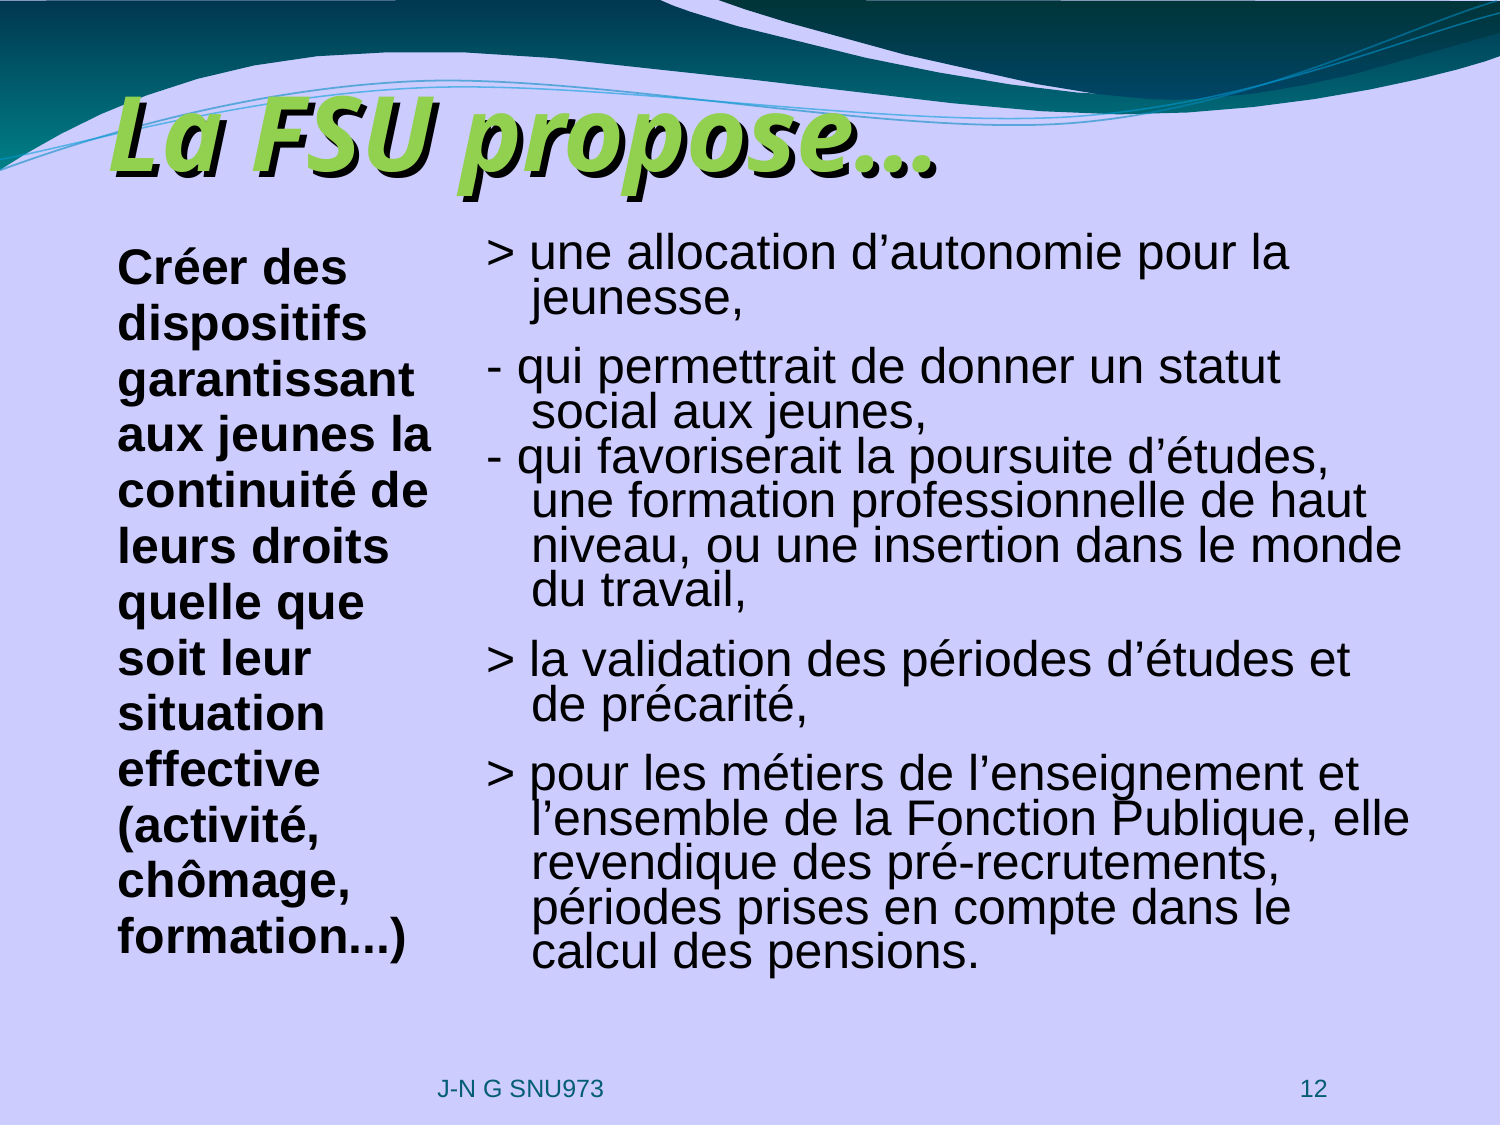

# La FSU propose…
Créer des dispositifs garantissant aux jeunes la continuité de leurs droits quelle que soit leur situation effective (activité, chômage, formation...)
> une allocation d’autonomie pour la jeunesse,
- qui permettrait de donner un statut social aux jeunes,
- qui favoriserait la poursuite d’études, une formation professionnelle de haut niveau, ou une insertion dans le monde du travail,
> la validation des périodes d’études et de précarité,
> pour les métiers de l’enseignement et l’ensemble de la Fonction Publique, elle revendique des pré-recrutements, périodes prises en compte dans le calcul des pensions.
J-N G SNU973